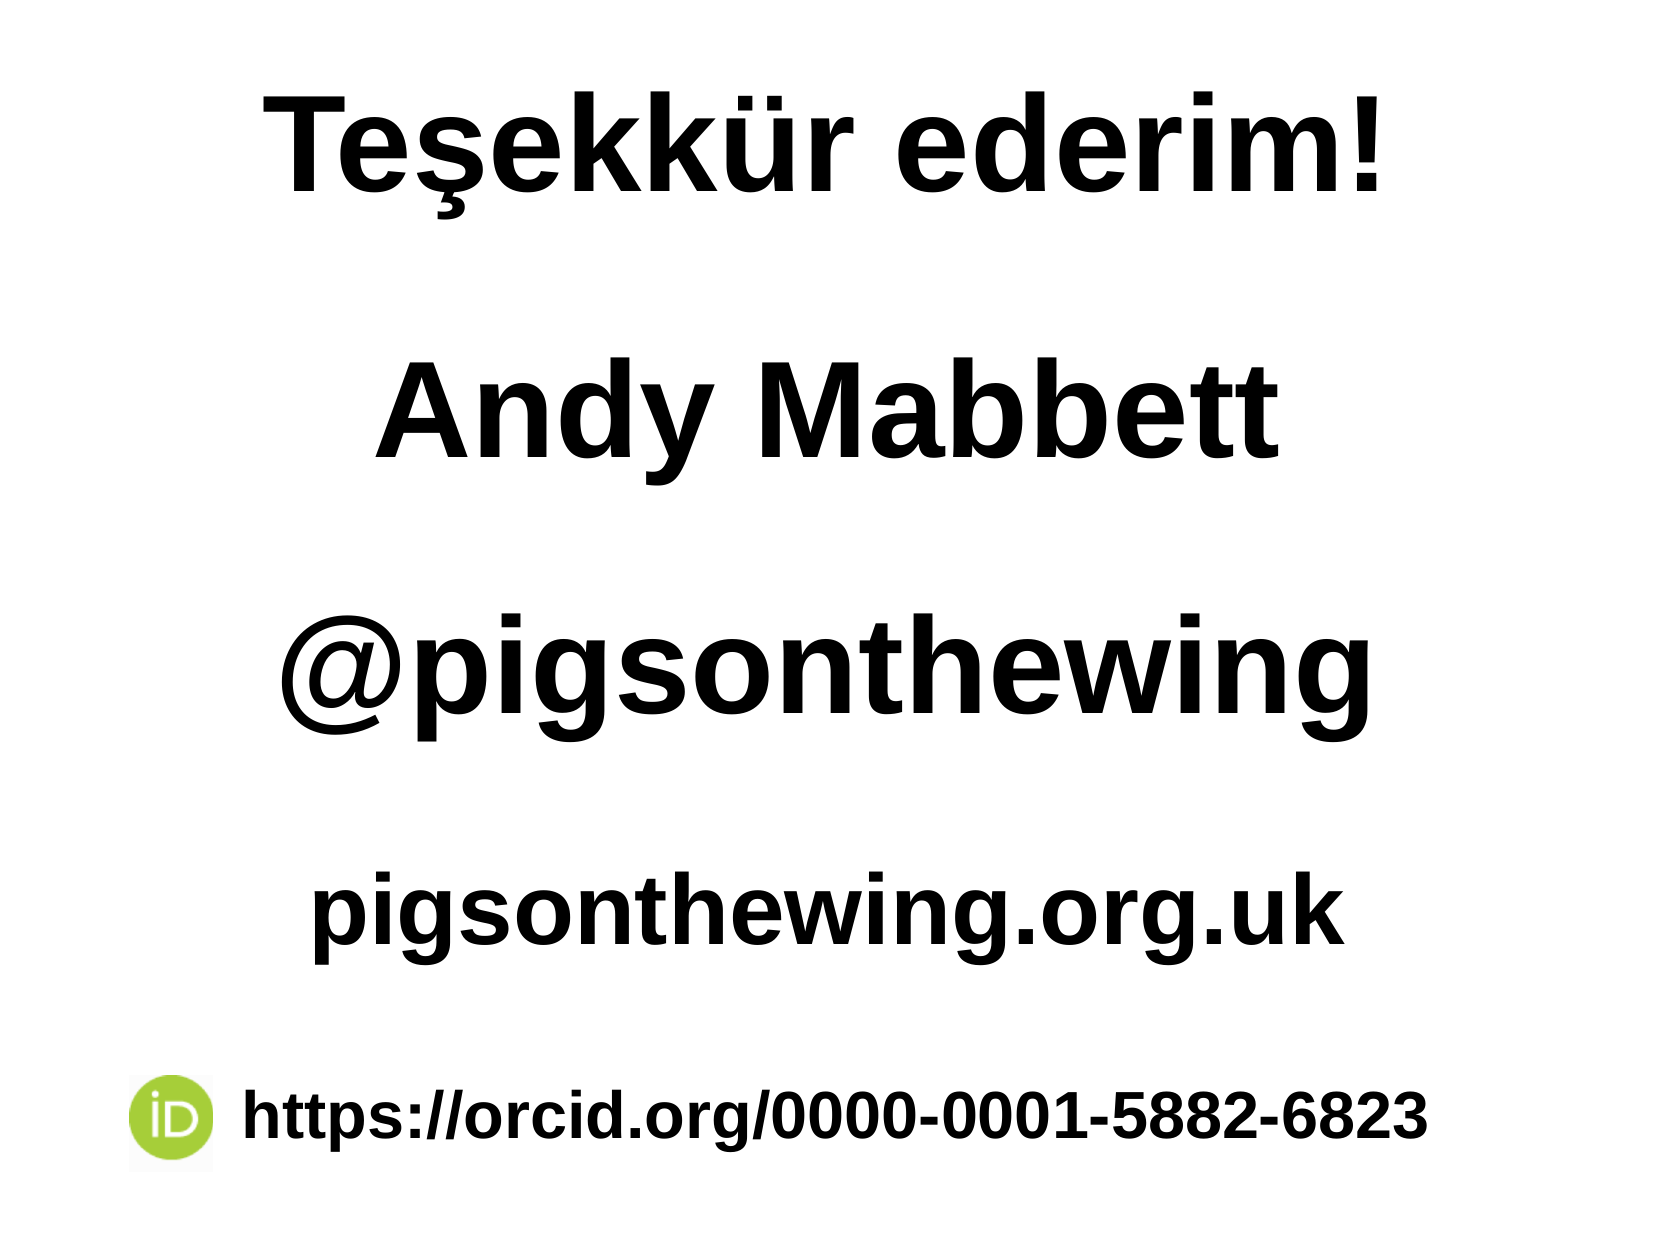

# Teşekkür ederim!
Andy Mabbett
@pigsonthewing
pigsonthewing.org.uk
 https://orcid.org/0000-0001-5882-6823